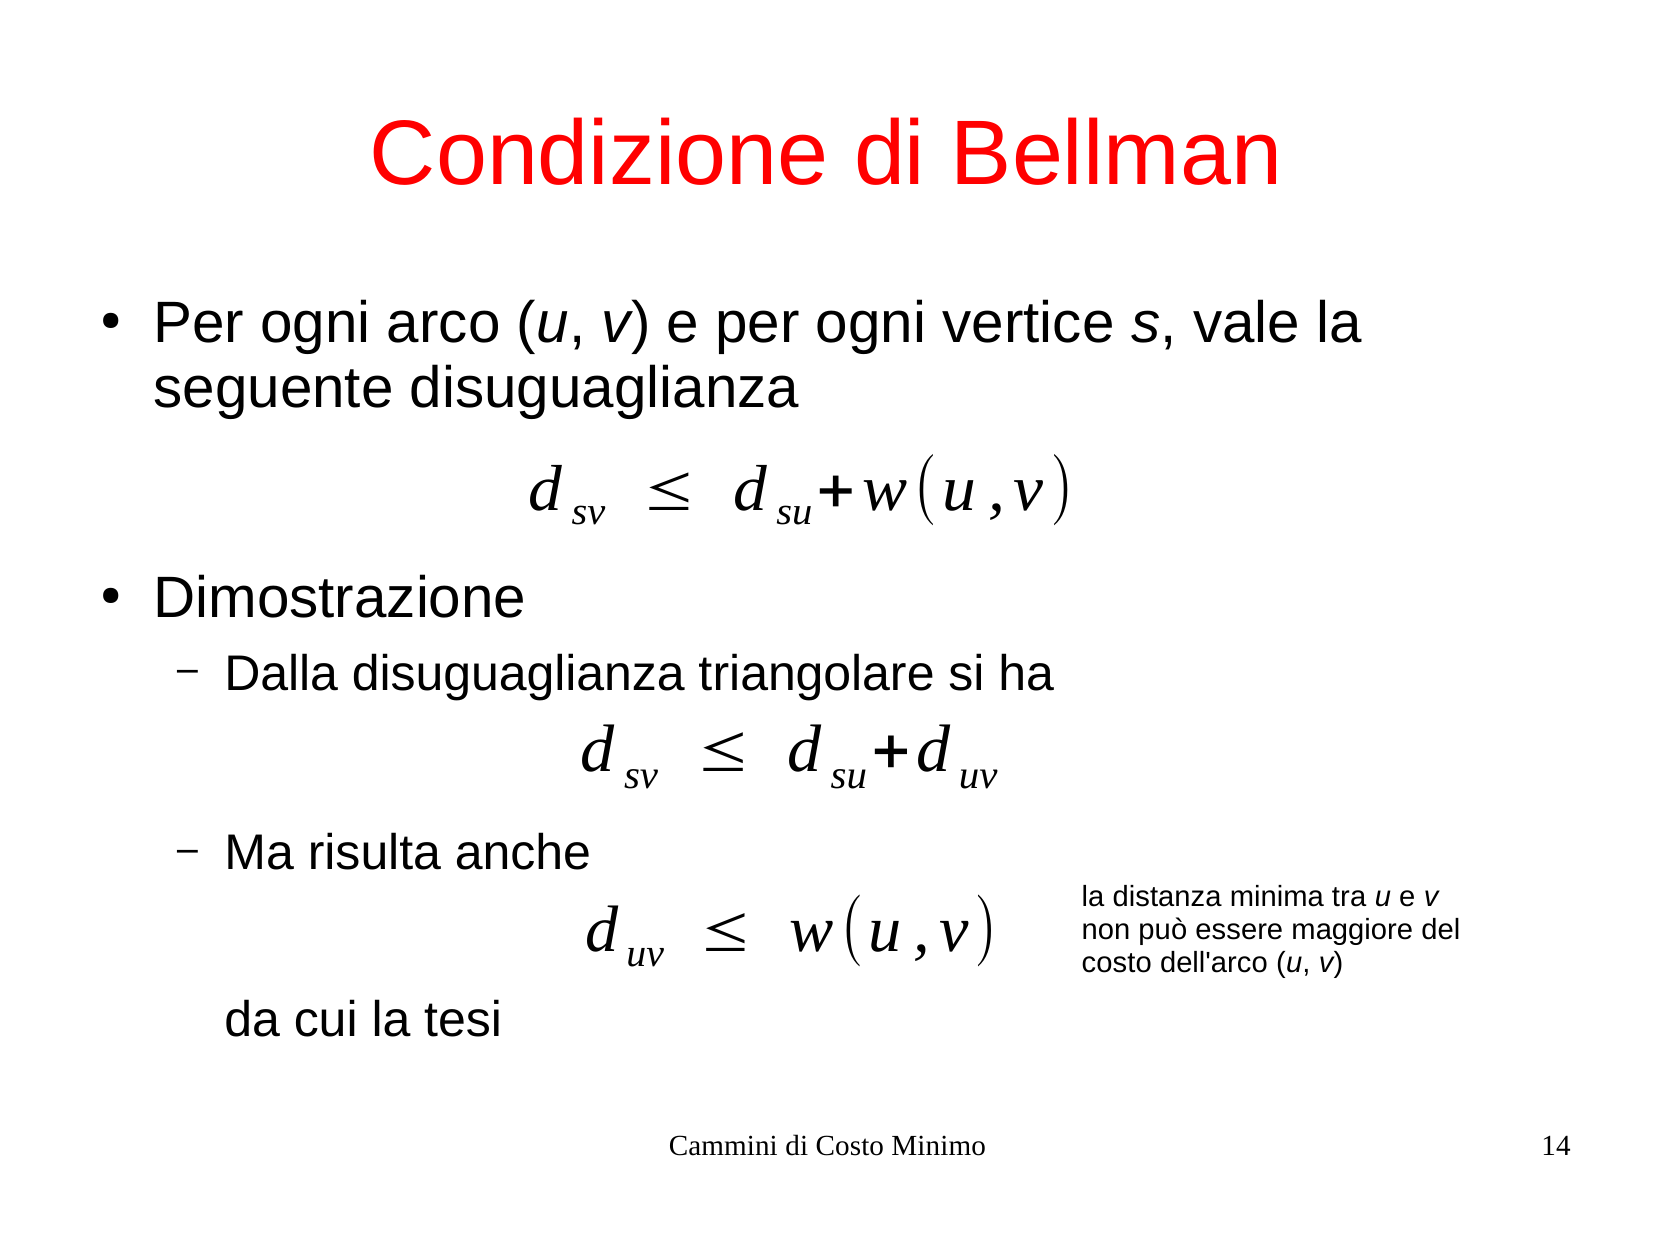

# Condizione di Bellman
Per ogni arco (u, v) e per ogni vertice s, vale la seguente disuguaglianza
Dimostrazione
Dalla disuguaglianza triangolare si ha
Ma risulta anche
da cui la tesi
la distanza minima tra u e v non può essere maggiore del costo dell'arco (u, v)
Cammini di Costo Minimo
14